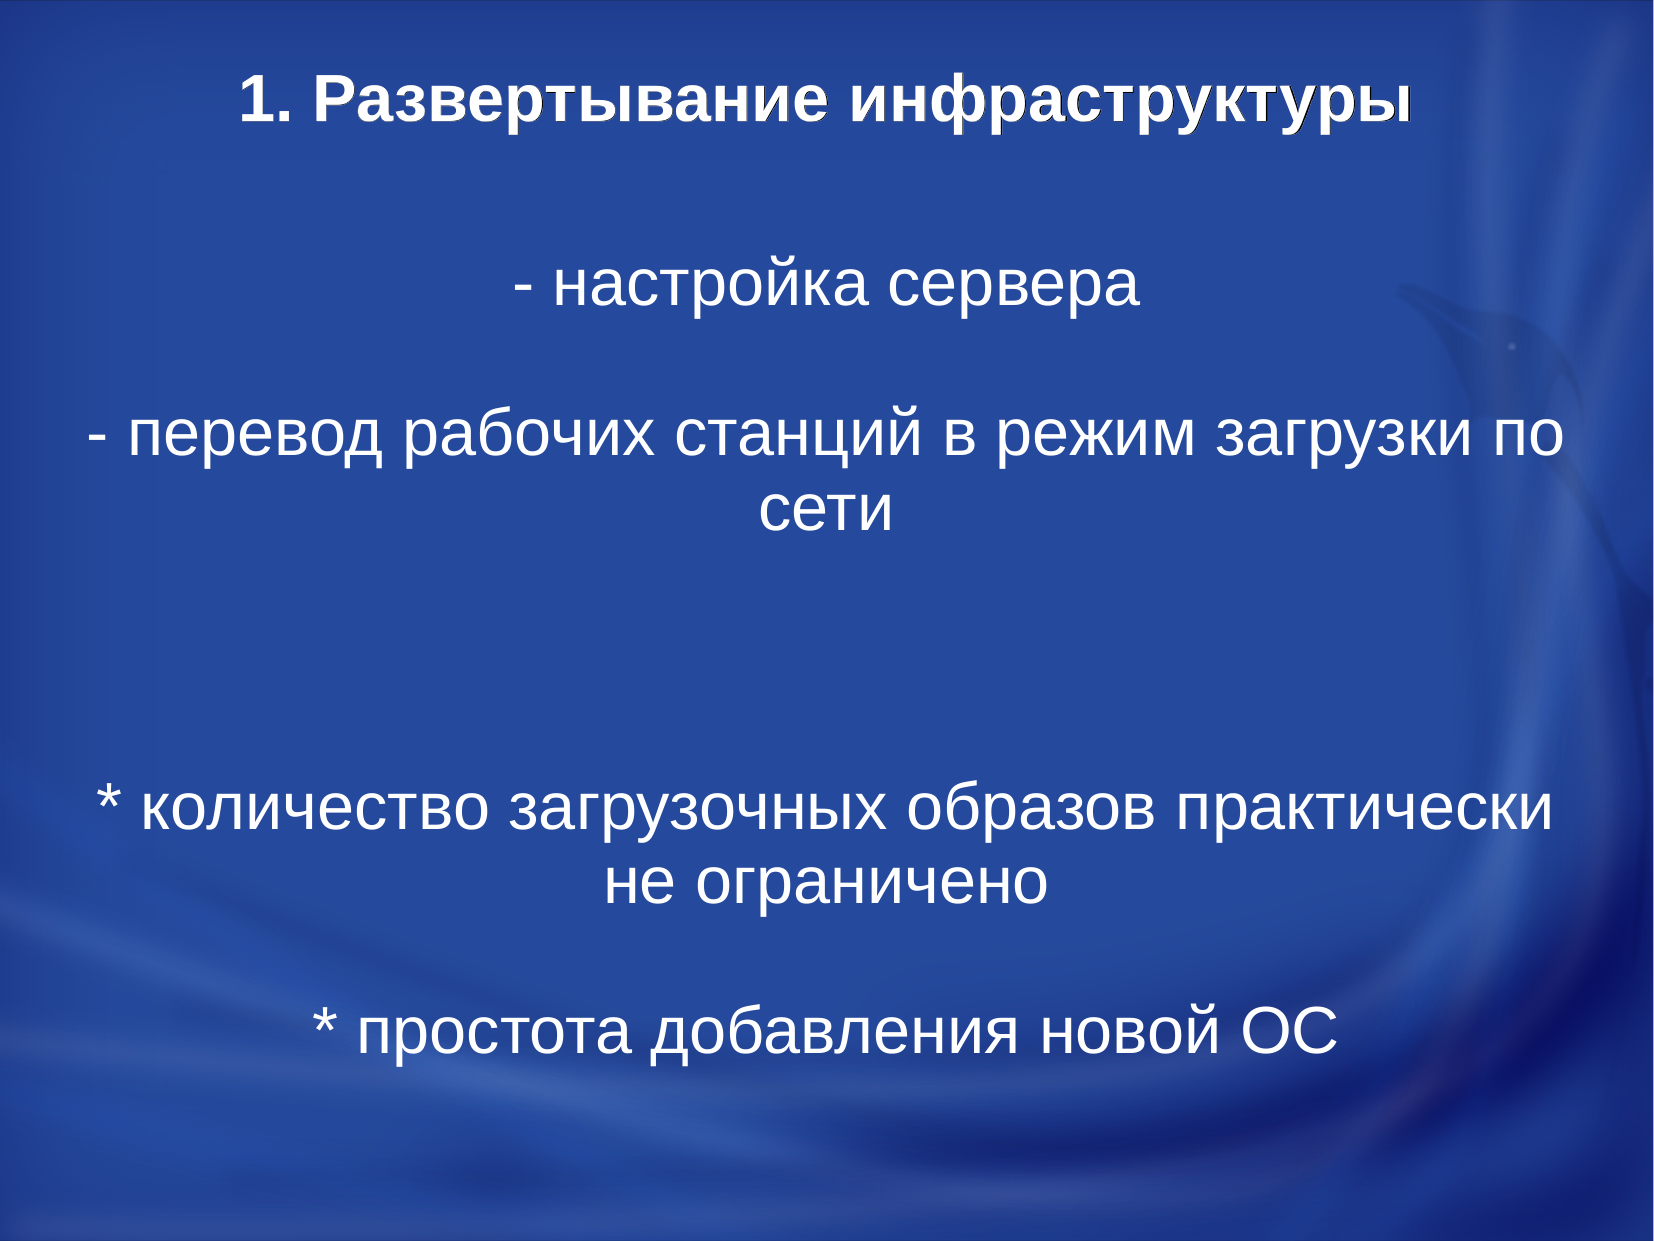

# 1. Развертывание инфраструктуры
- настройка сервера
- перевод рабочих станций в режим загрузки по сети
* количество загрузочных образов практически не ограничено
* простота добавления новой ОС